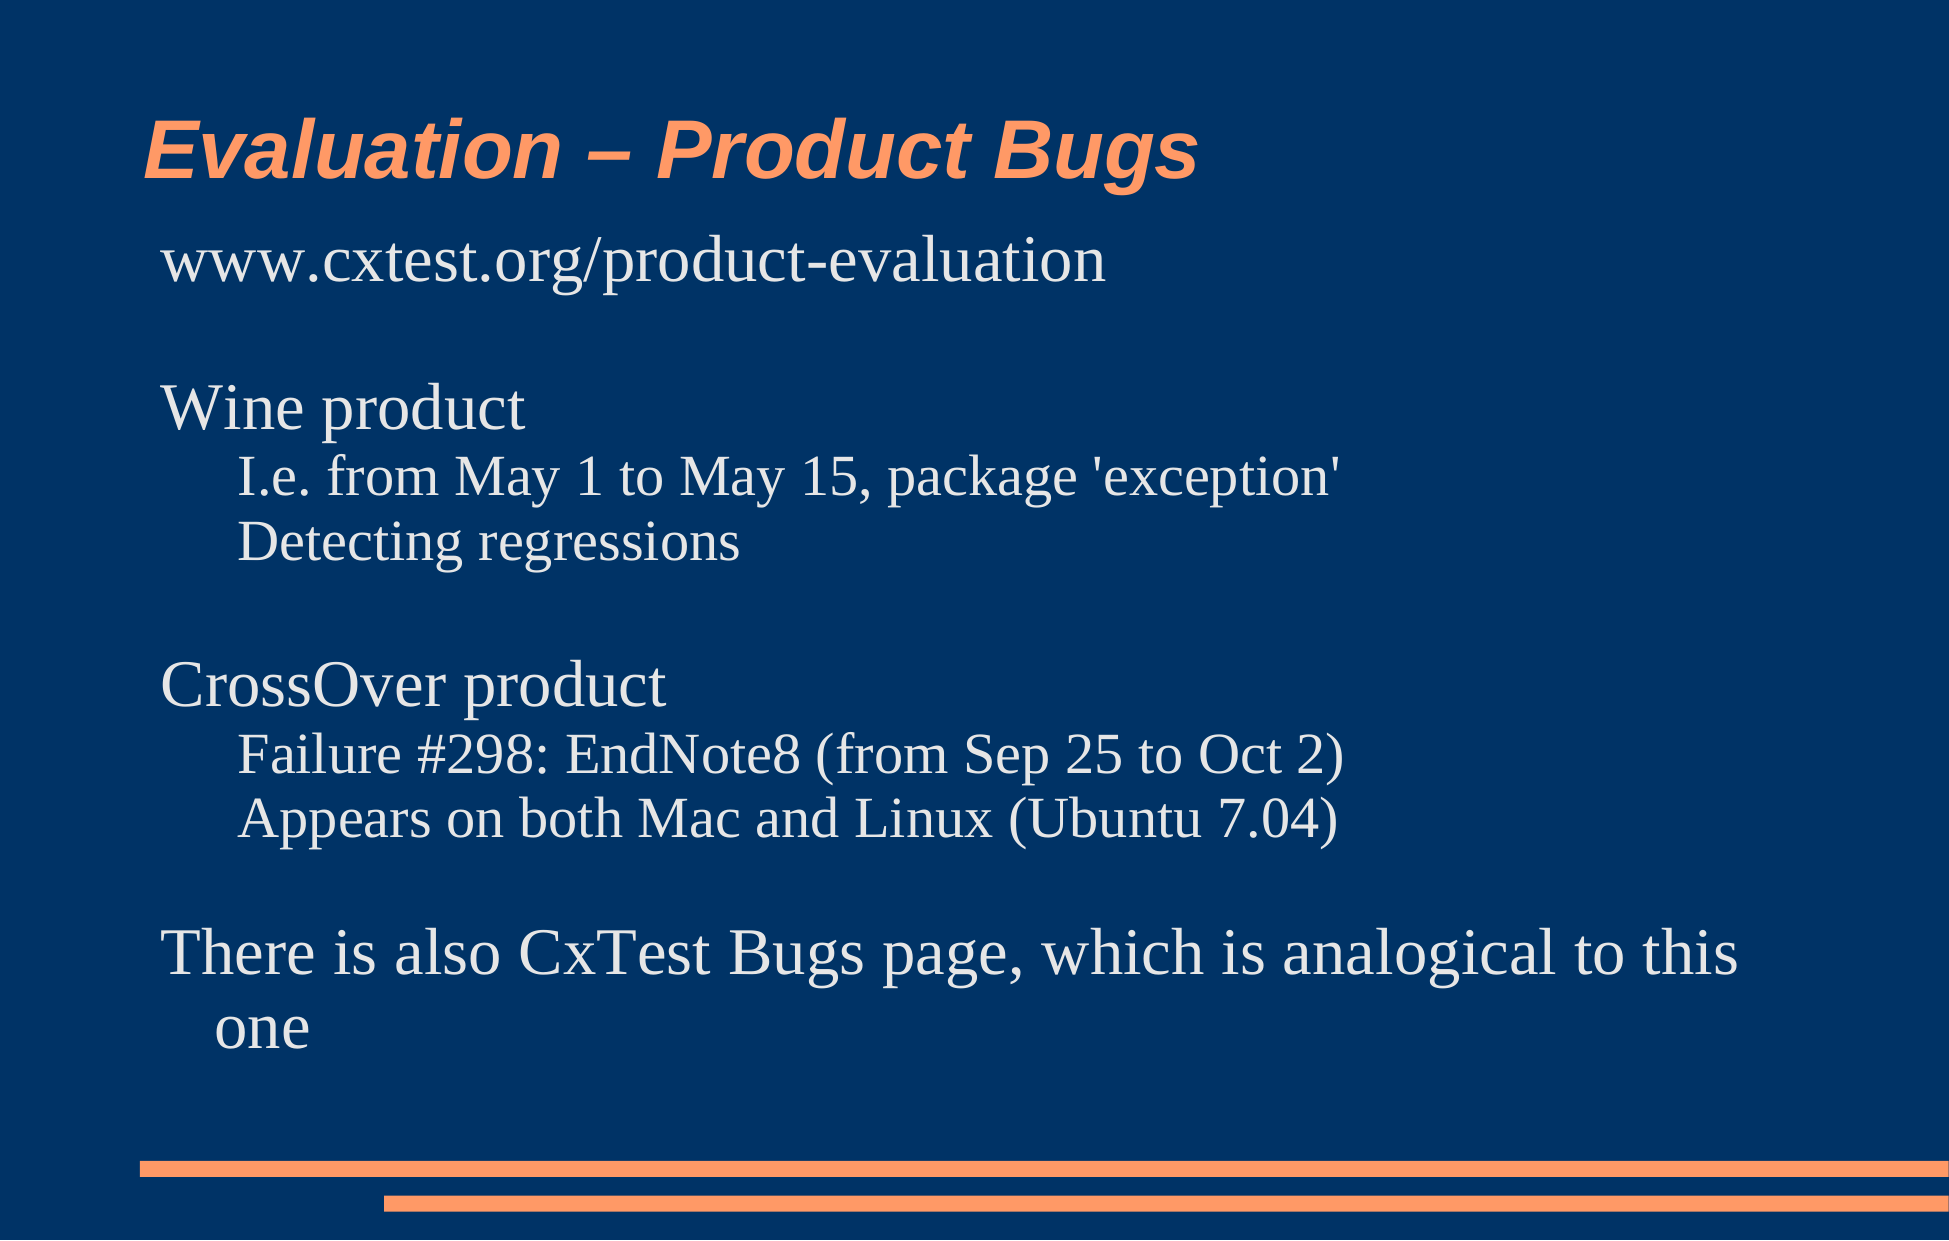

# Evaluation – Product Bugs
www.cxtest.org/product-evaluation
Wine product
I.e. from May 1 to May 15, package 'exception'
Detecting regressions
CrossOver product
Failure #298: EndNote8 (from Sep 25 to Oct 2)
Appears on both Mac and Linux (Ubuntu 7.04)
There is also CxTest Bugs page, which is analogical to this one